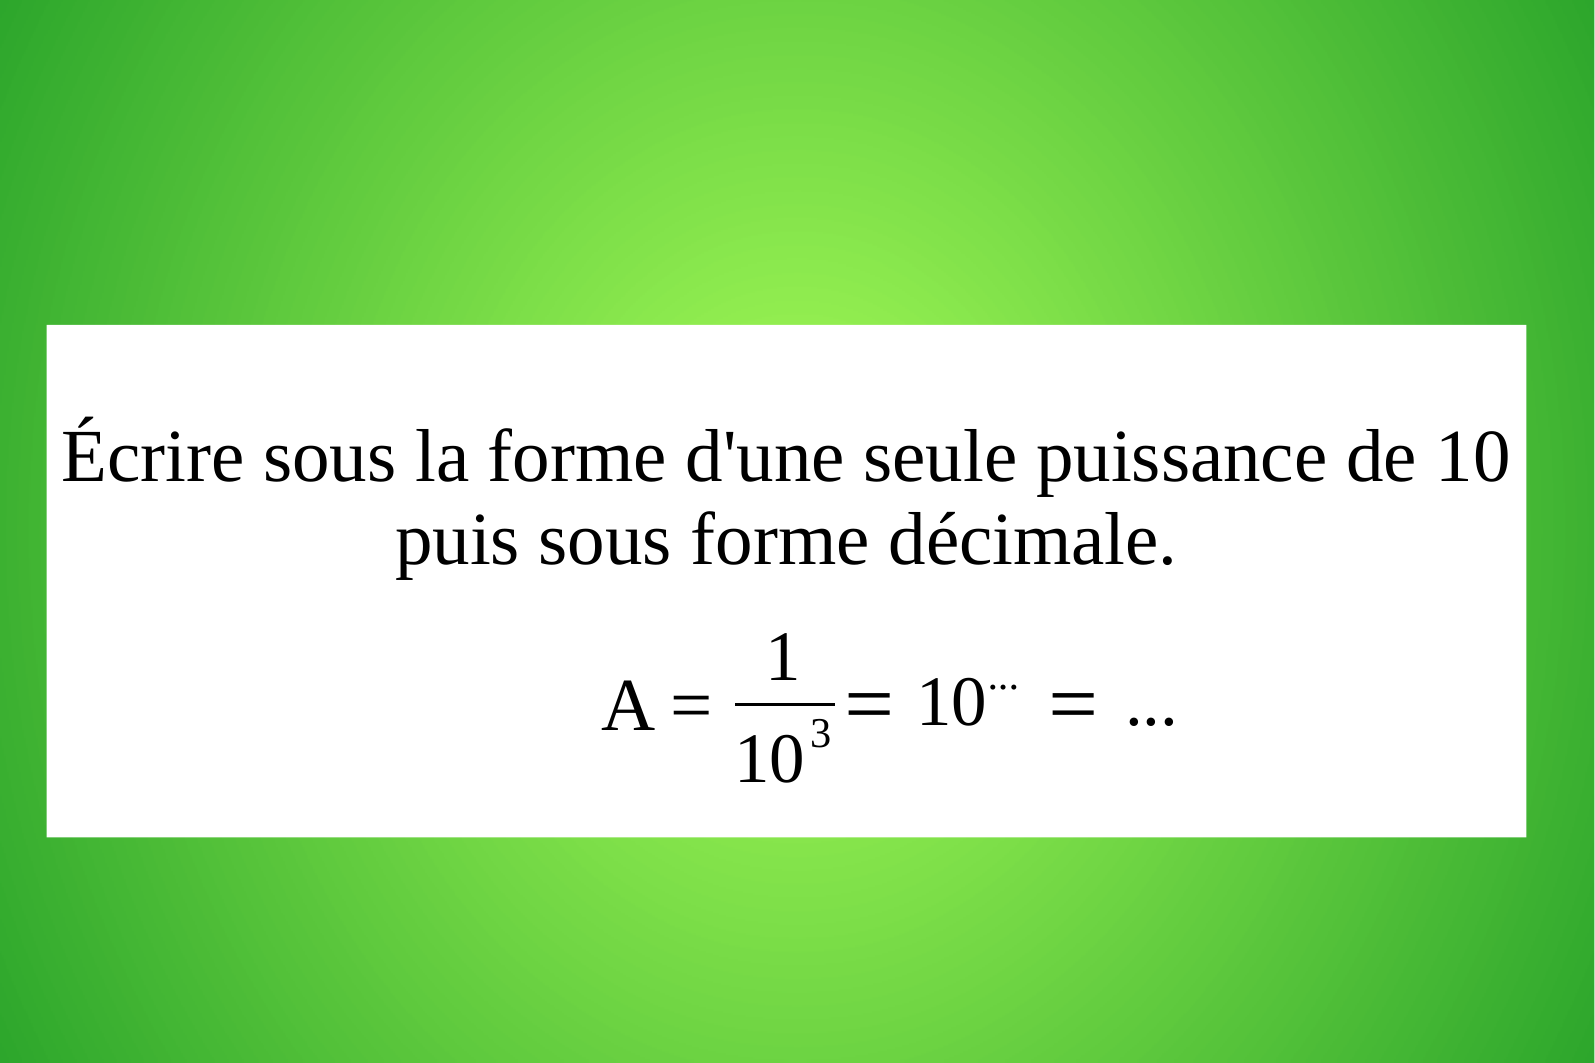

Écrire sous la forme d'une seule puissance de 10
puis sous forme décimale.
A =